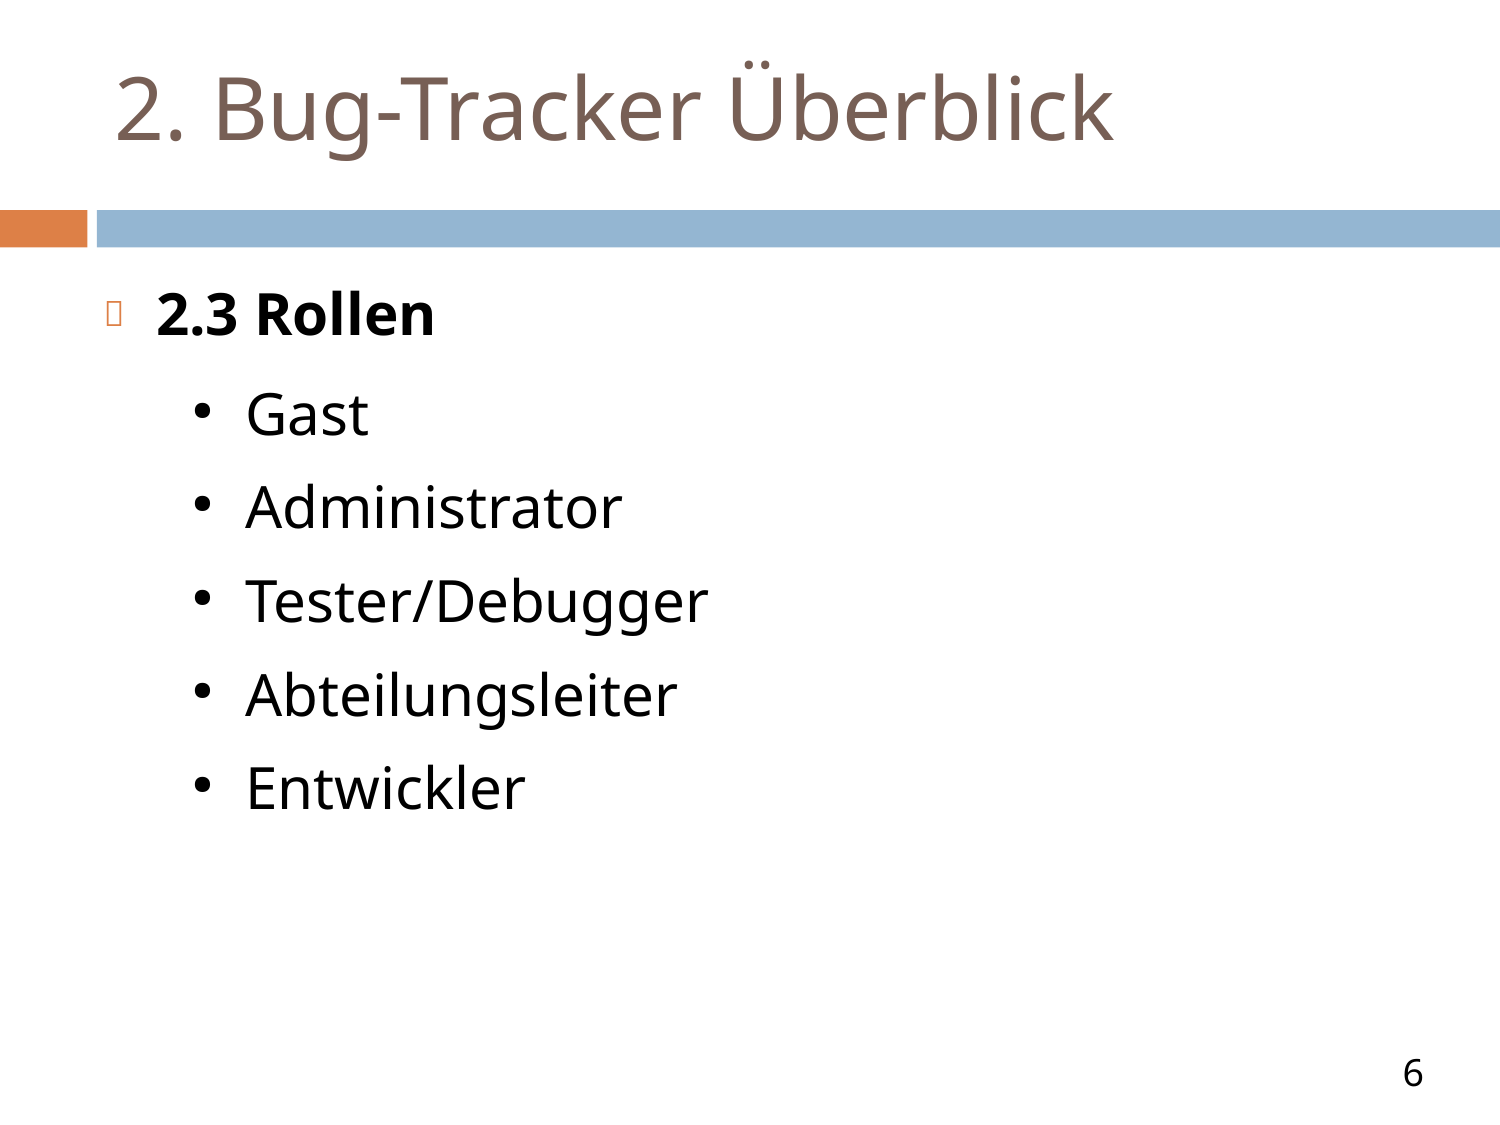

# 2. Bug-Tracker Überblick
2.3 Rollen
Gast
Administrator
Tester/Debugger
Abteilungsleiter
Entwickler
6